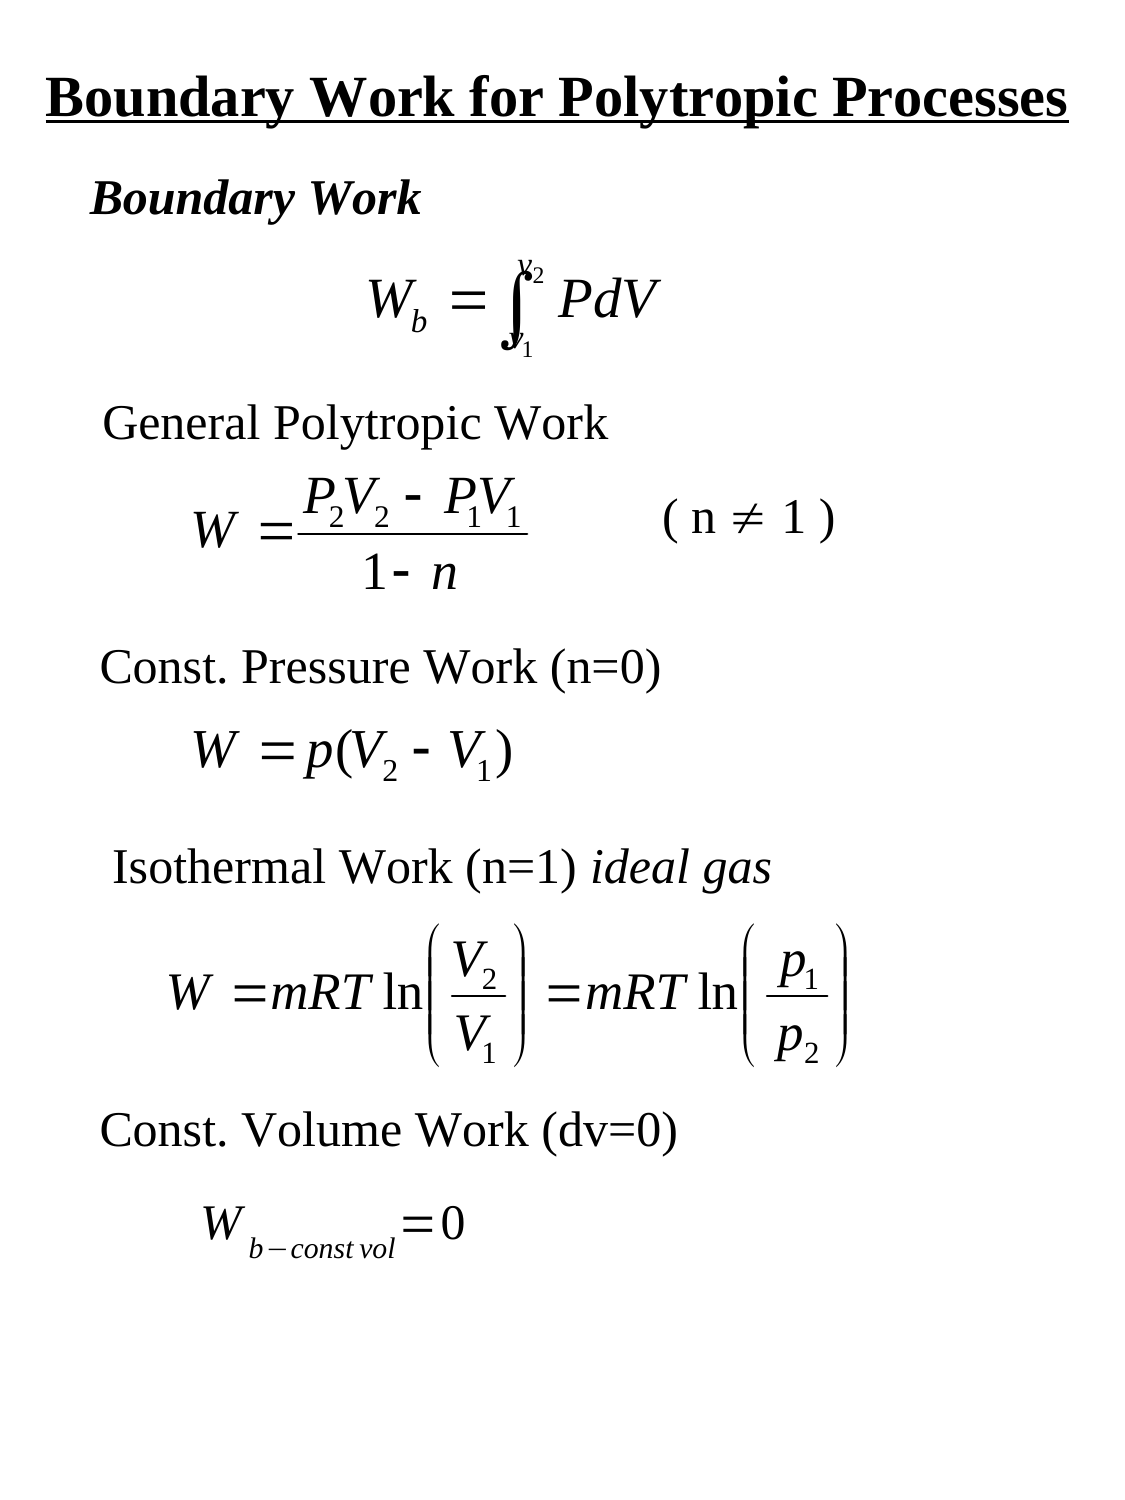

Boundary Work for Polytropic Processes
Boundary Work
General Polytropic Work
( n  1 )
Const. Pressure Work (n=0)
Isothermal Work (n=1) ideal gas
Const. Volume Work (dv=0)